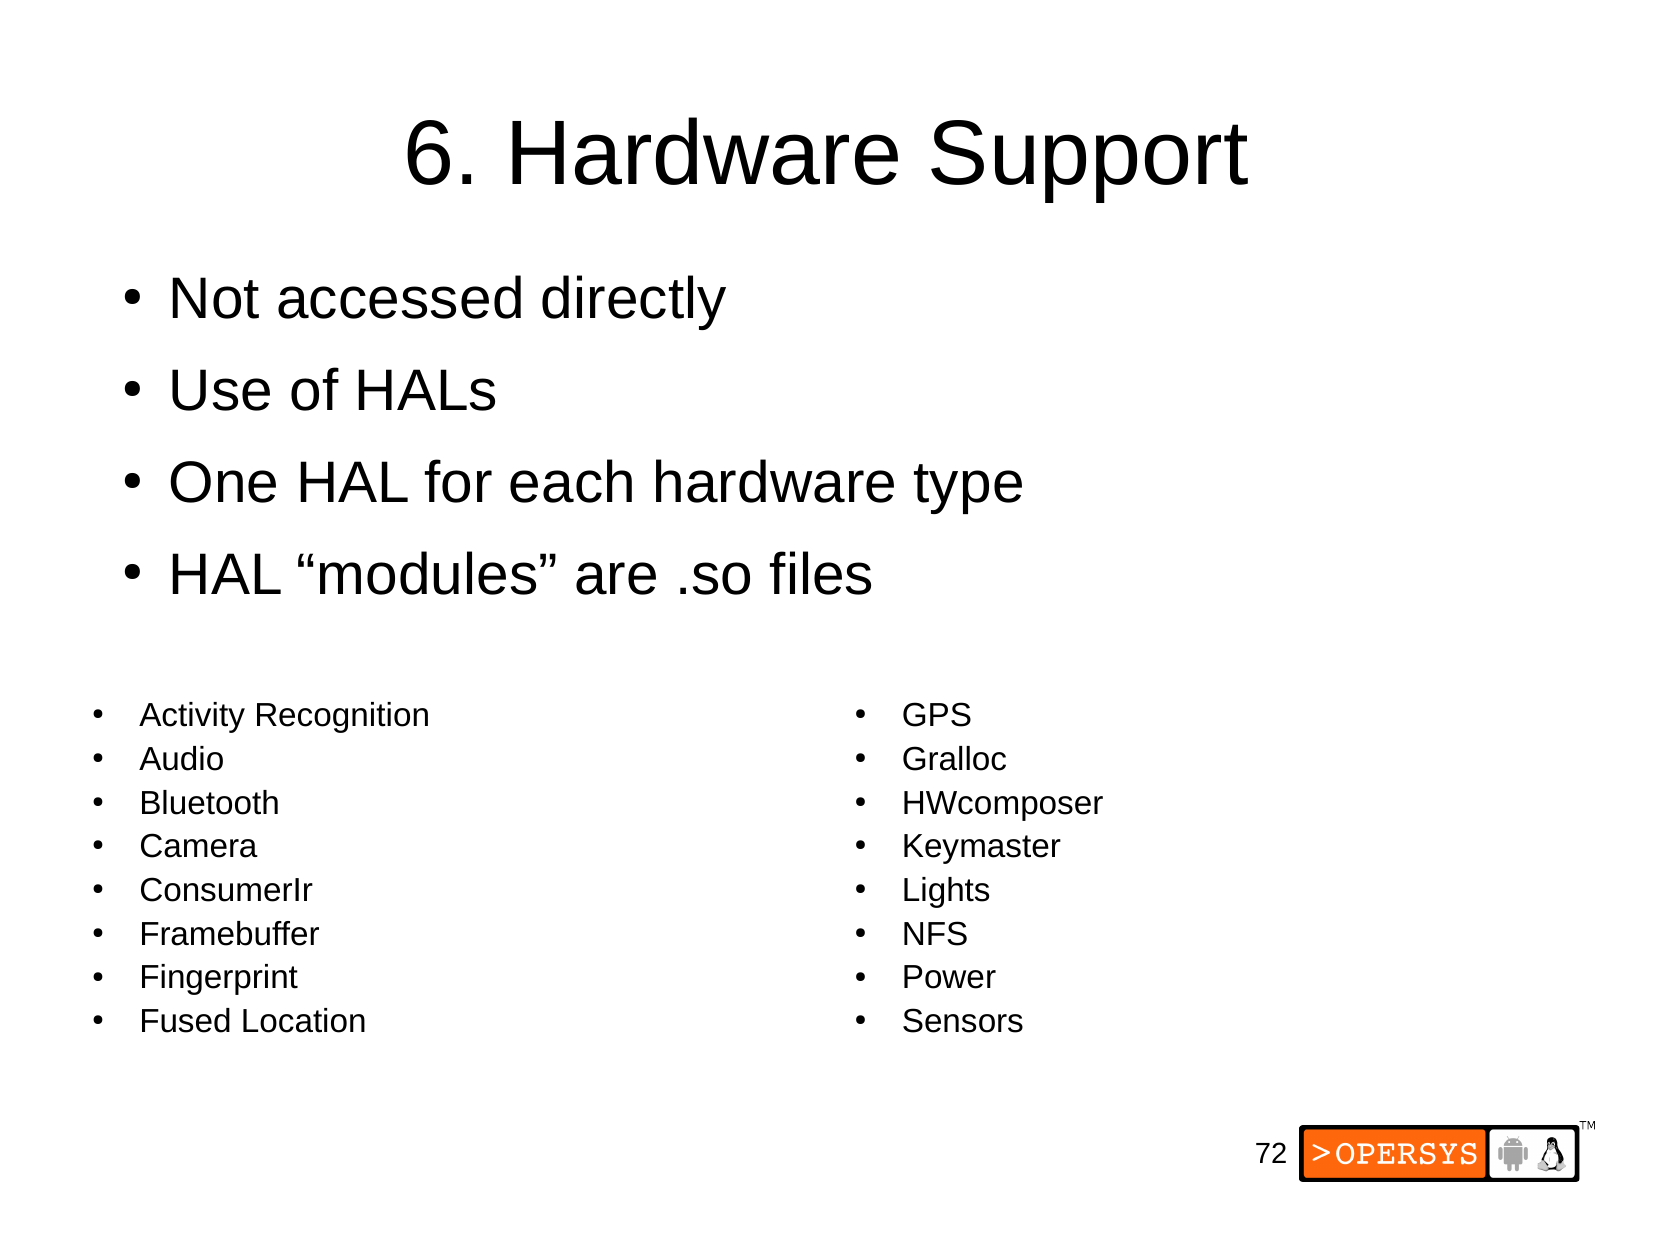

# 6. Hardware Support
Not accessed directly
Use of HALs
One HAL for each hardware type
HAL “modules” are .so files
Activity Recognition
Audio
Bluetooth
Camera
ConsumerIr
Framebuffer
Fingerprint
Fused Location
GPS
Gralloc
HWcomposer
Keymaster
Lights
NFS
Power
Sensors